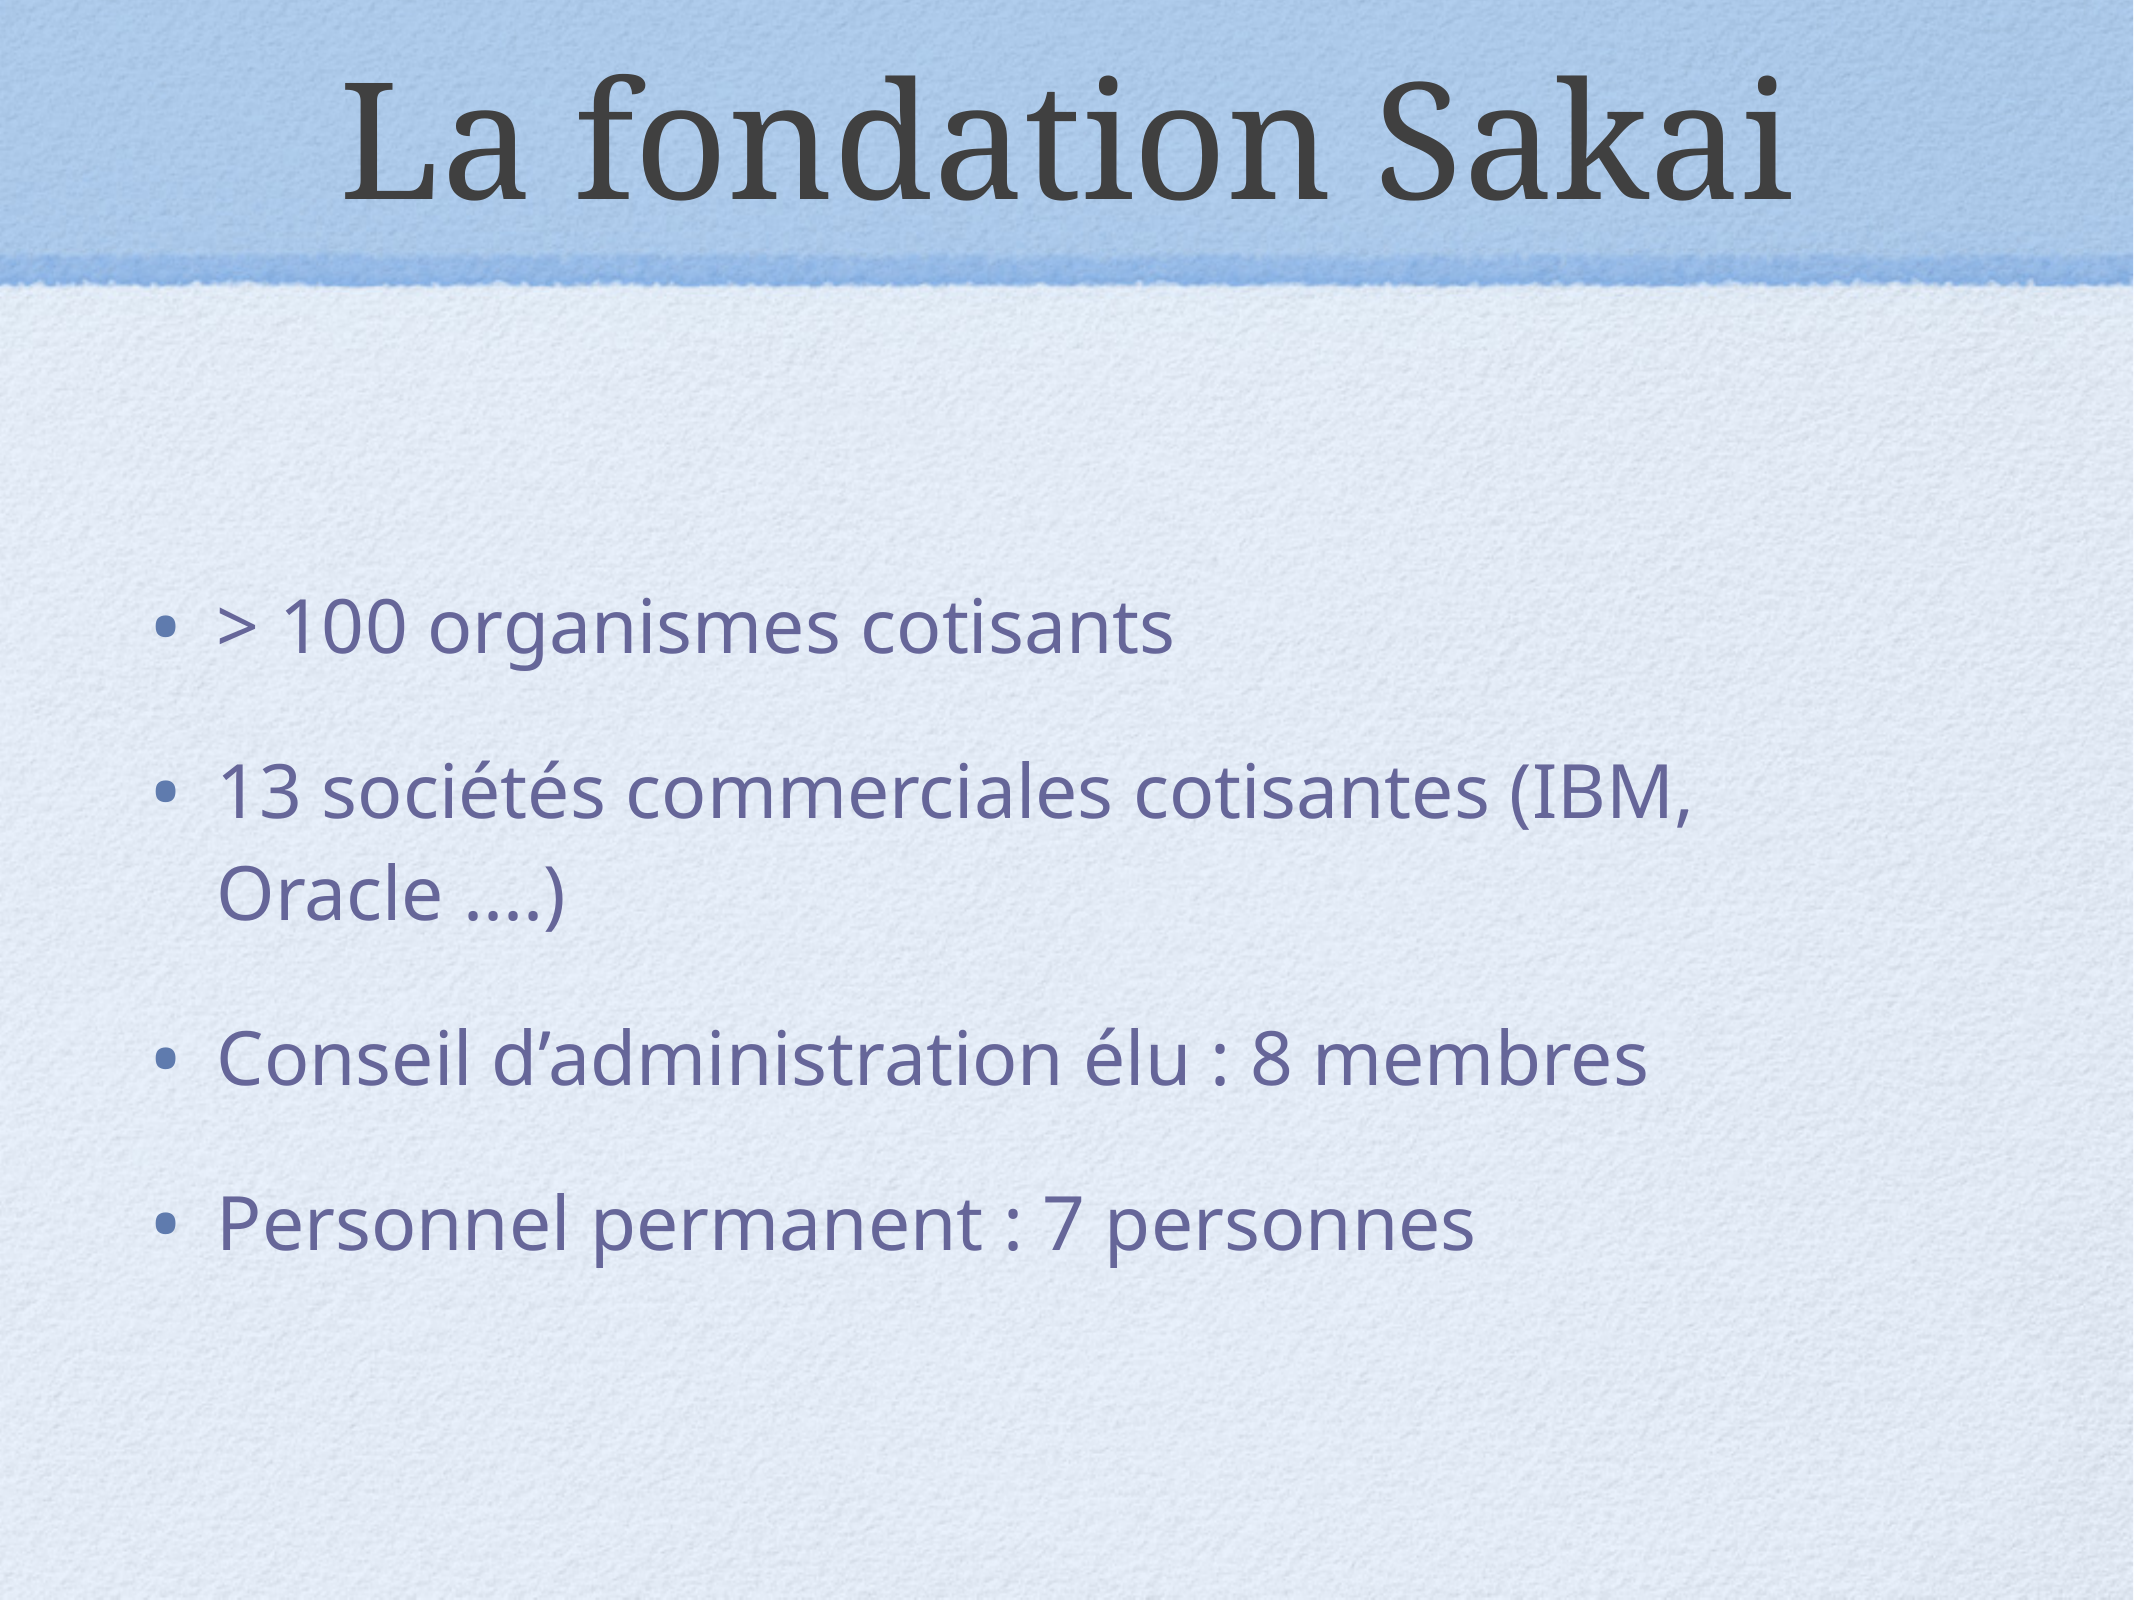

# La fondation Sakai
> 100 organismes cotisants
13 sociétés commerciales cotisantes (IBM, Oracle ....)
Conseil d’administration élu : 8 membres
Personnel permanent : 7 personnes